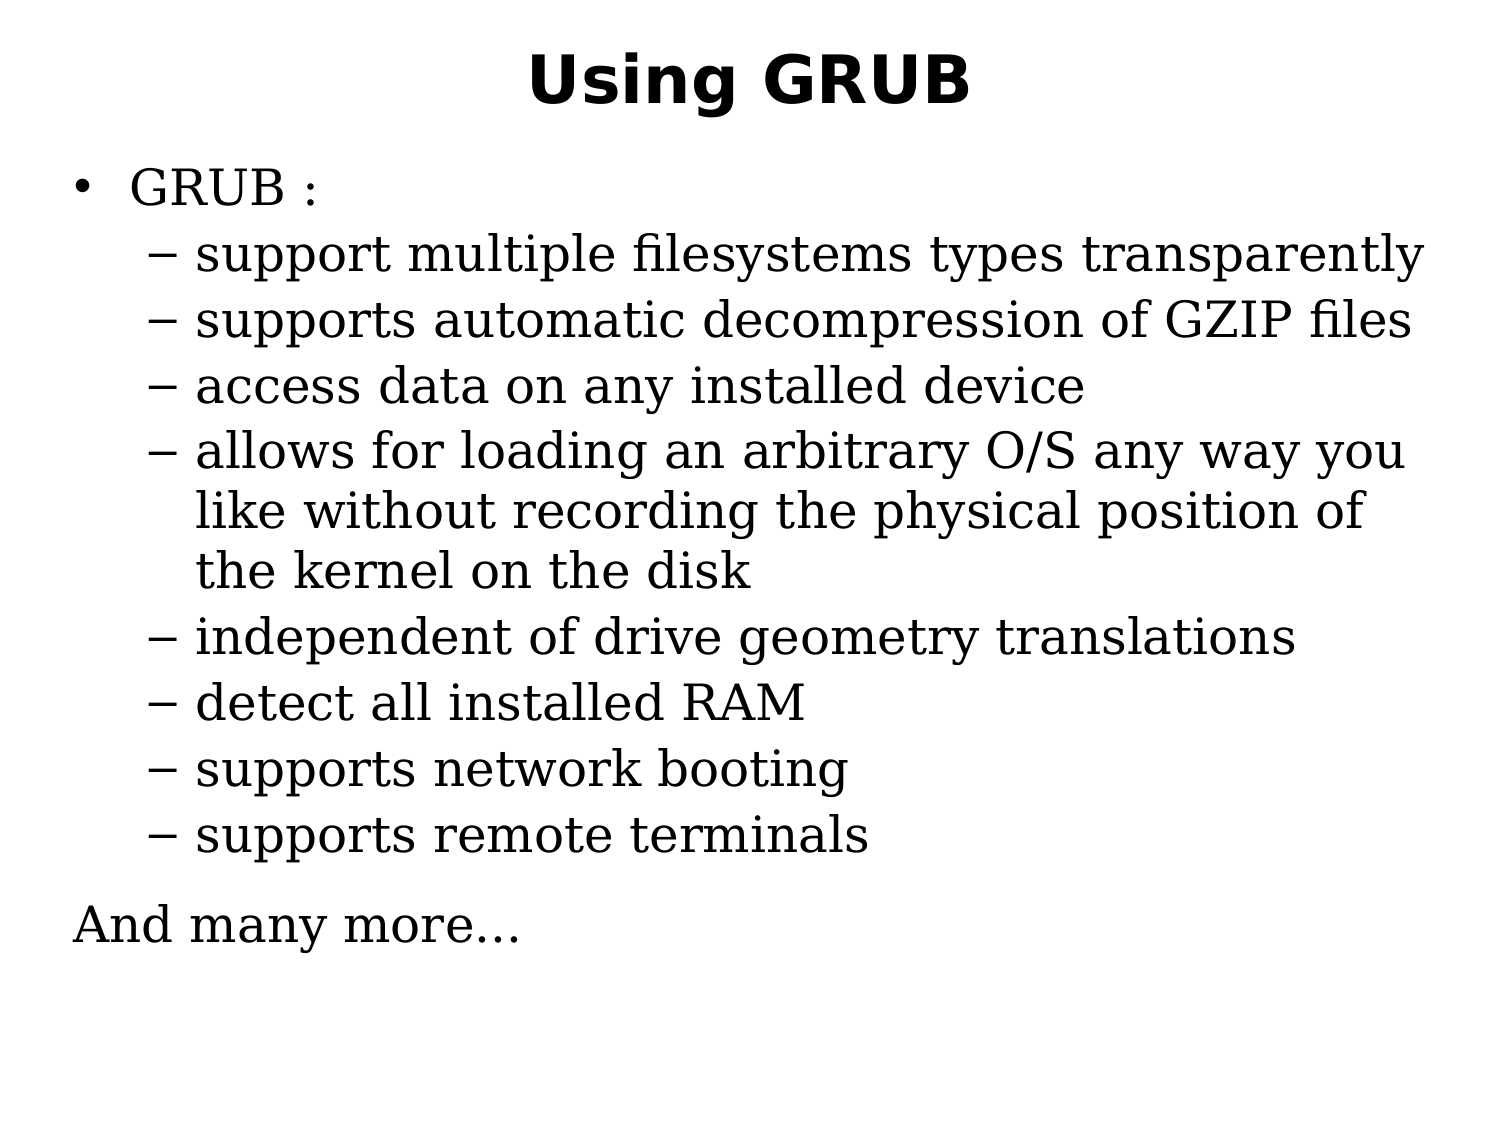

# Using GRUB
GRUB :
support multiple filesystems types transparently
supports automatic decompression of GZIP files
access data on any installed device
allows for loading an arbitrary O/S any way you like without recording the physical position of the kernel on the disk
independent of drive geometry translations
detect all installed RAM
supports network booting
supports remote terminals
And many more...